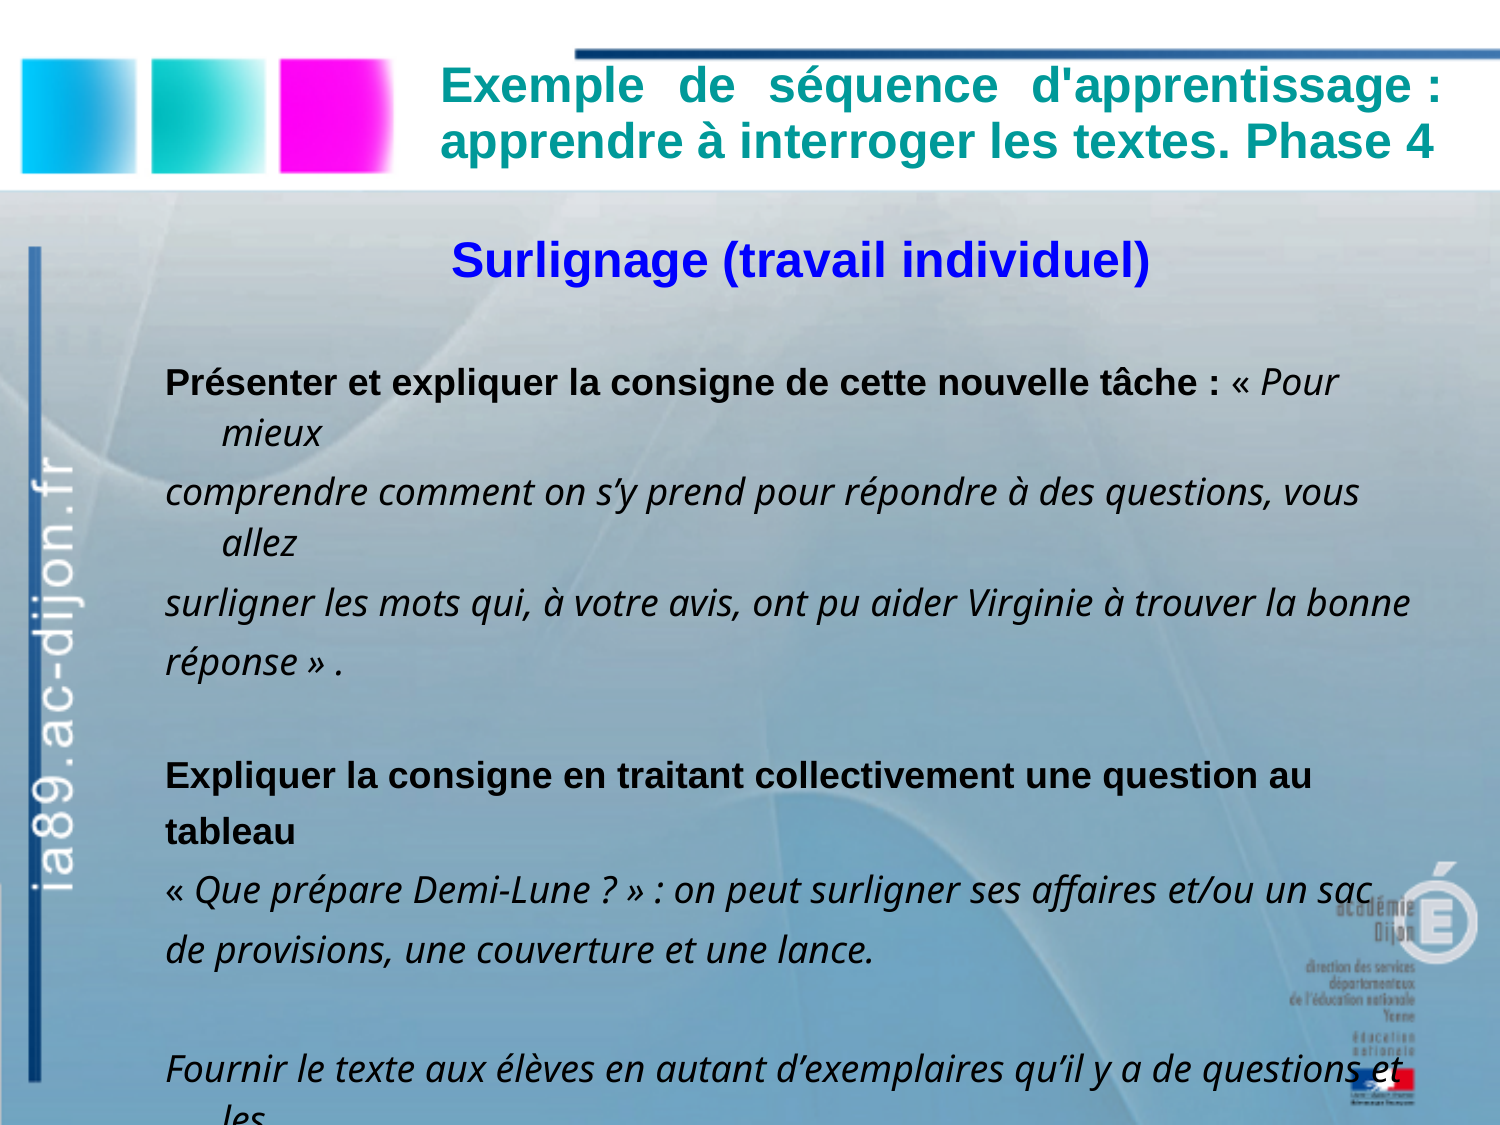

# Exemple de séquence d'apprentissage : apprendre à interroger les textes. Phase 4
Surlignage (travail individuel)
Présenter et expliquer la consigne de cette nouvelle tâche : « Pour mieux
comprendre comment on s’y prend pour répondre à des questions, vous allez
surligner les mots qui, à votre avis, ont pu aider Virginie à trouver la bonne
réponse » .
Expliquer la consigne en traitant collectivement une question au
tableau
« Que prépare Demi-Lune ? » : on peut surligner ses affaires et/ou un sac
de provisions, une couverture et une lance.
Fournir le texte aux élèves en autant d’exemplaires qu’il y a de questions et les
laisser travailler individuellement.